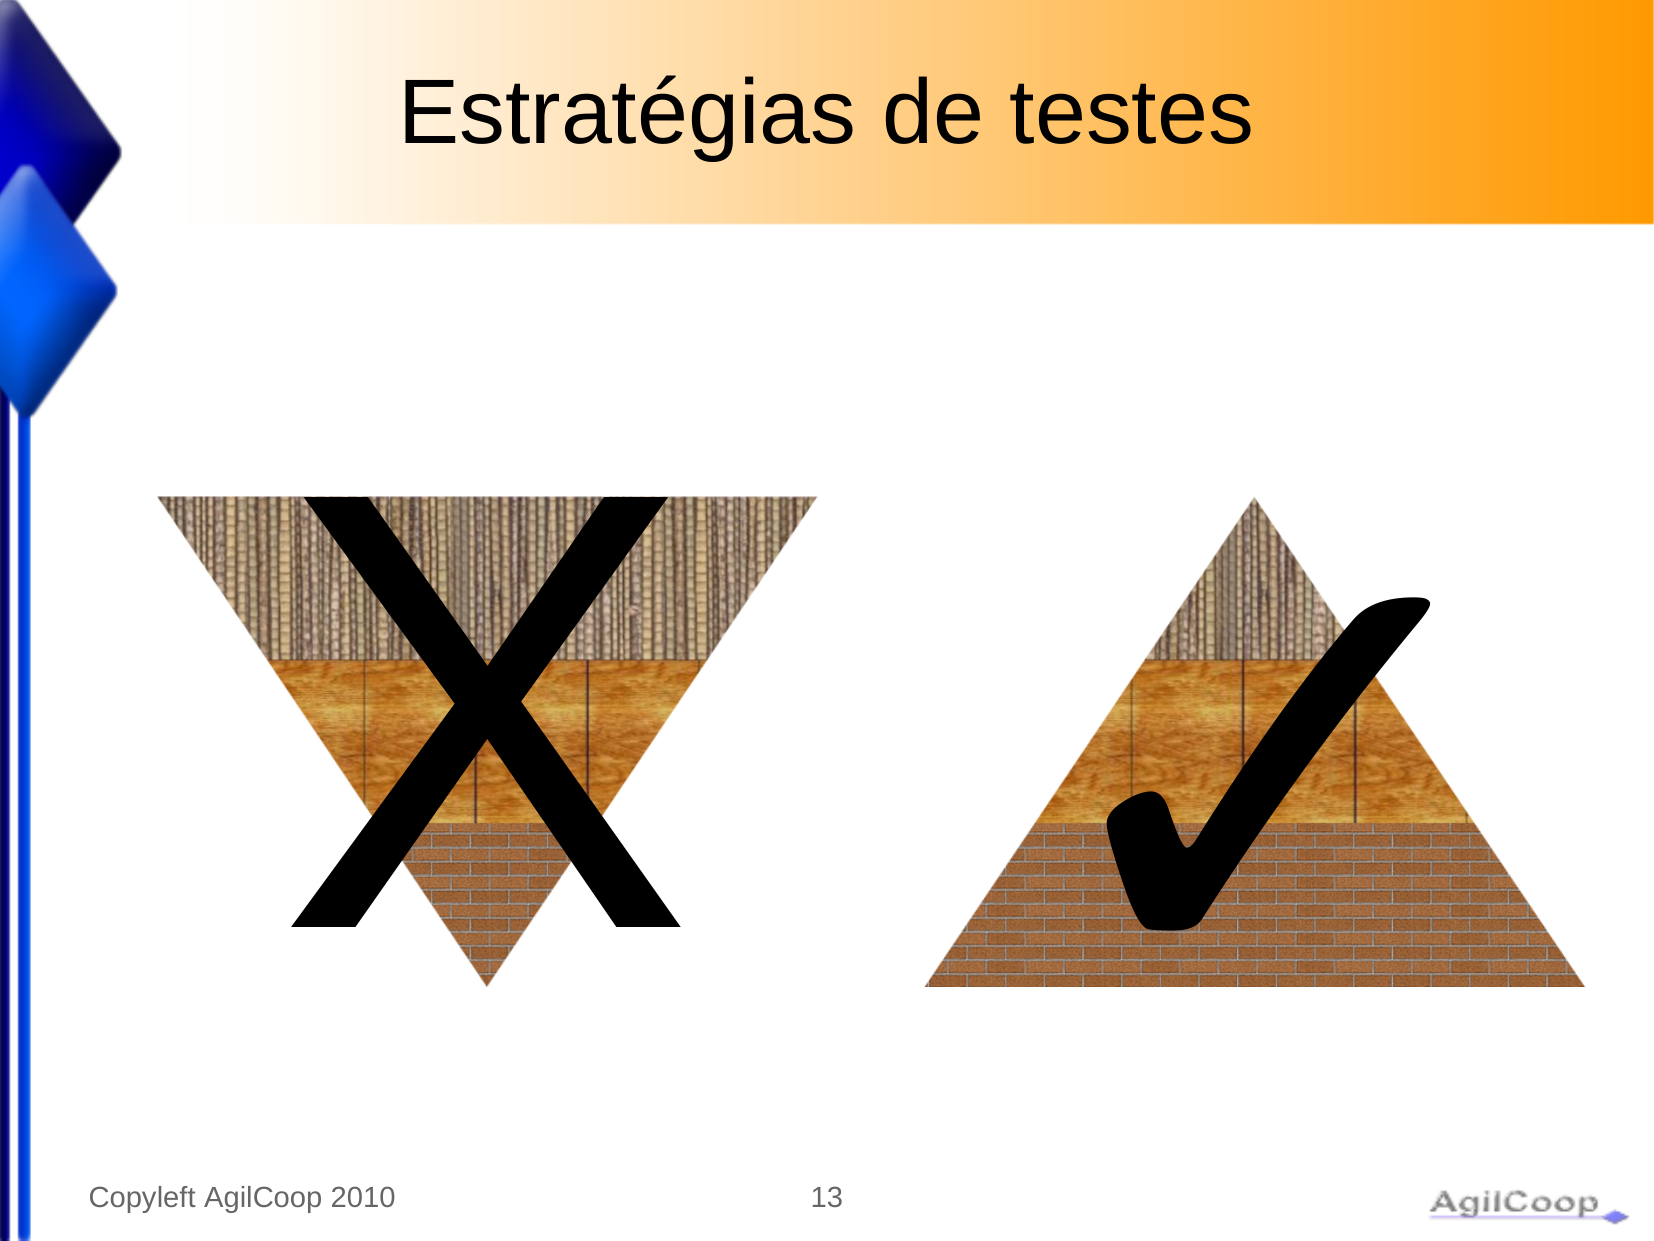

# Estratégias de testes
X
✓
13
Copyleft AgilCoop 2010